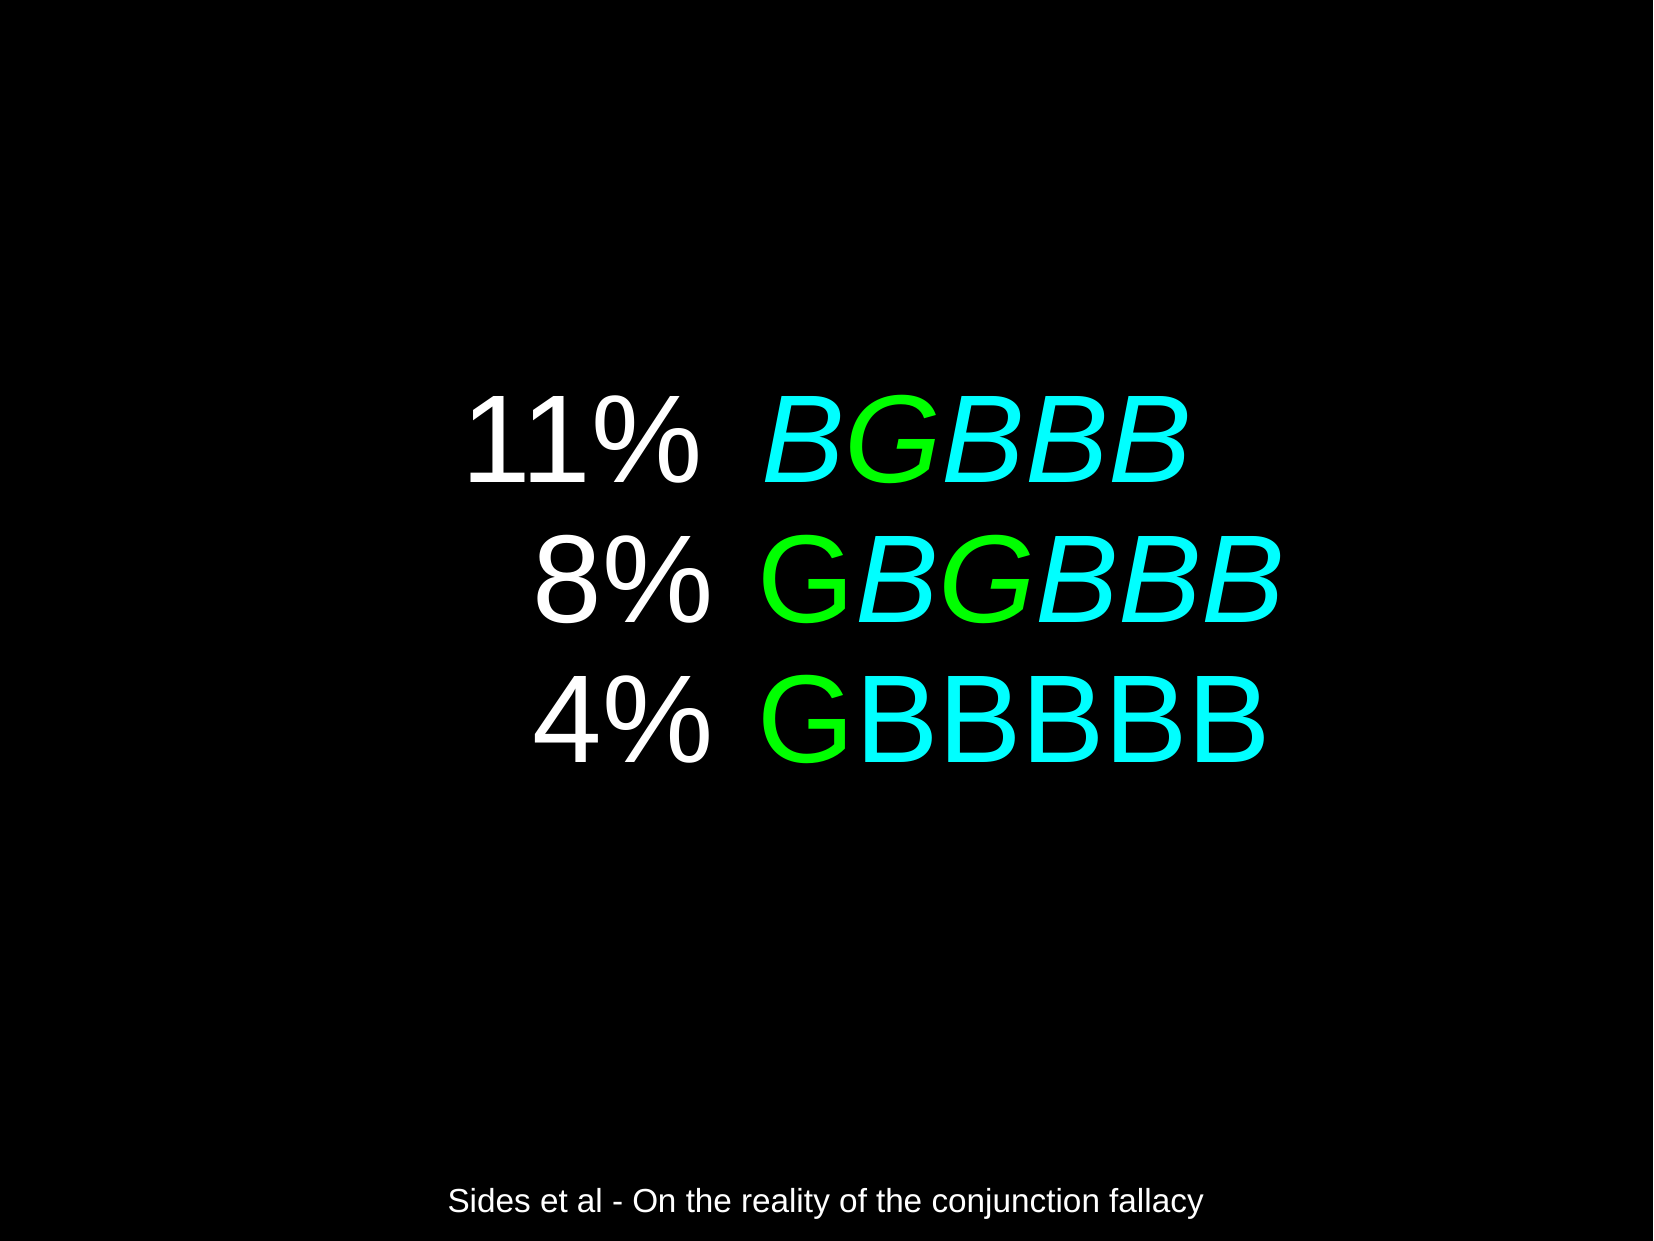

# 11%	BGBBB
						8%	GBGBBB
						4%	GBBBBB
Sides et al - On the reality of the conjunction fallacy